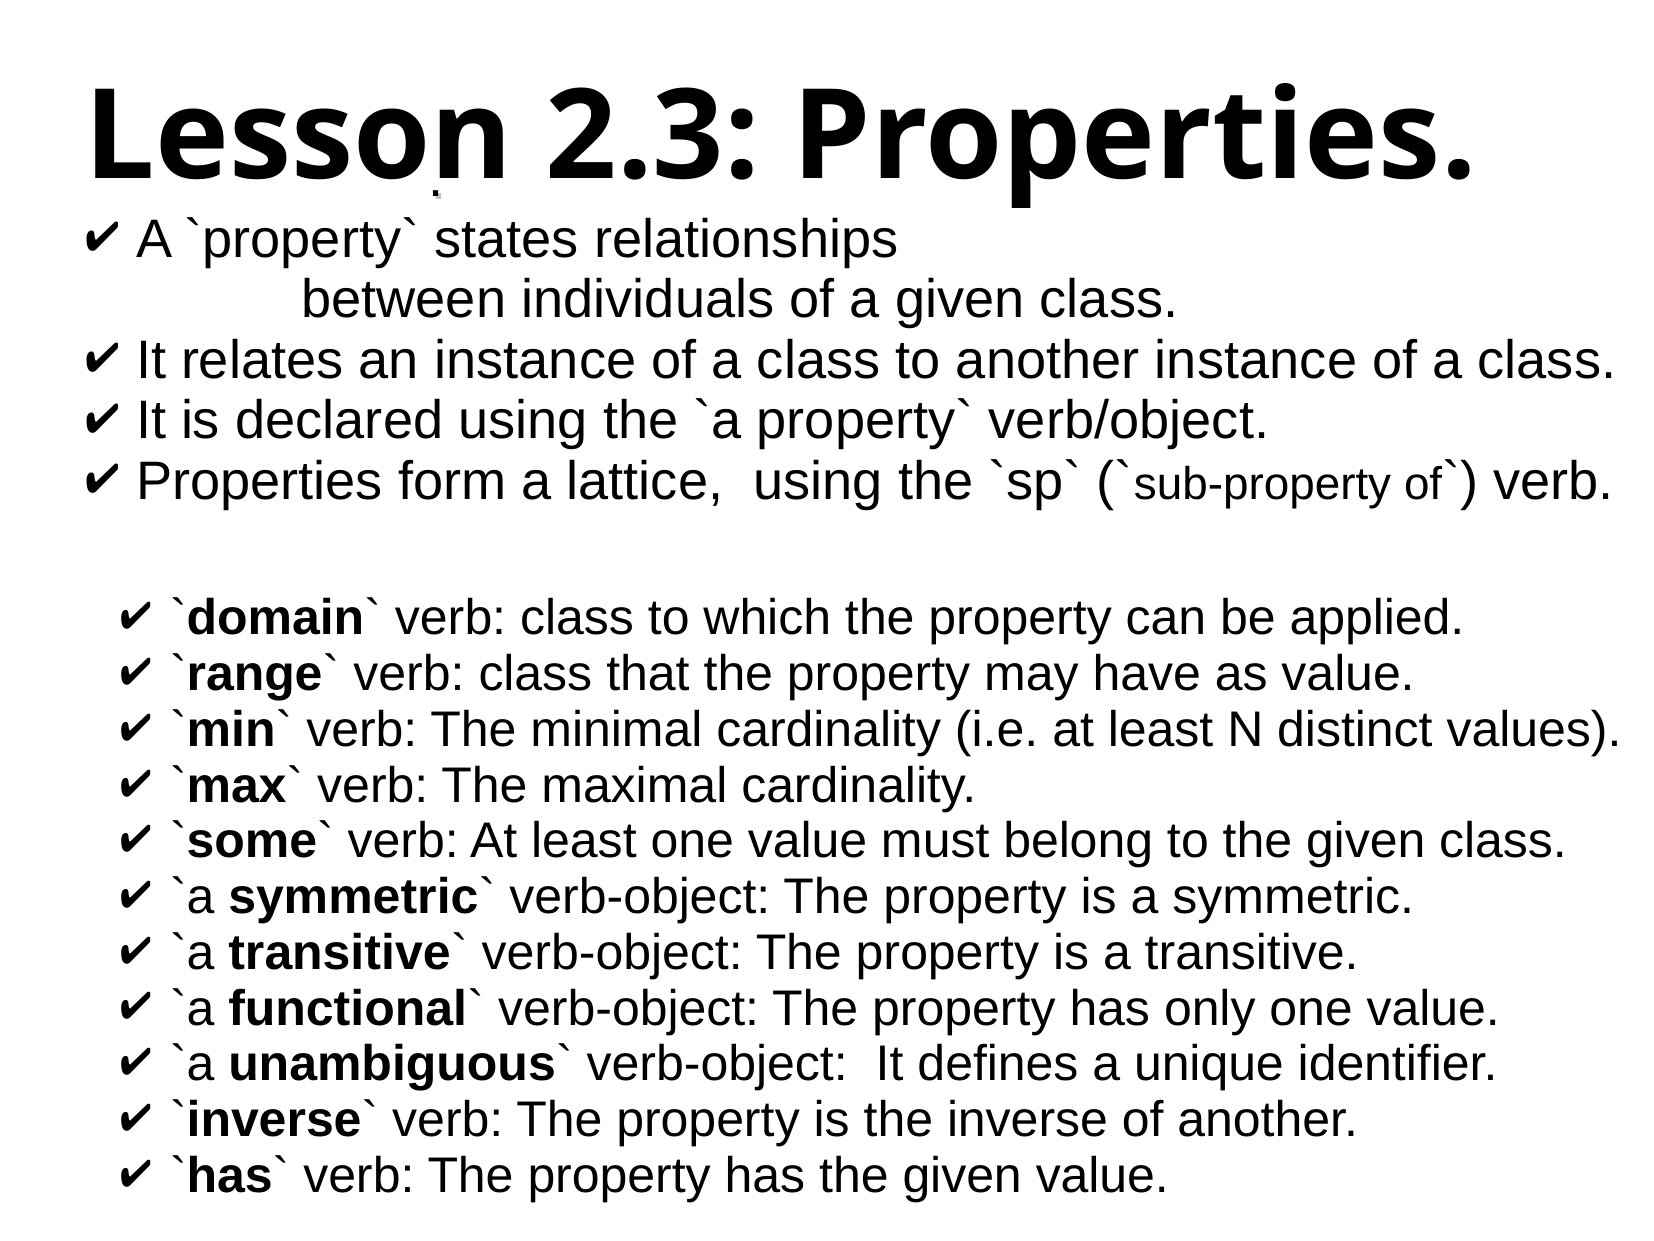

Lesson 2.3: Properties.
 .
 A `property` states relationships
 between individuals of a given class.
 It relates an instance of a class to another instance of a class.
 It is declared using the `a property` verb/object.
 Properties form a lattice, using the `sp` (`sub-property of`) verb.
 `domain` verb: class to which the property can be applied.
 `range` verb: class that the property may have as value.
 `min` verb: The minimal cardinality (i.e. at least N distinct values).
 `max` verb: The maximal cardinality.
 `some` verb: At least one value must belong to the given class.
 `a symmetric` verb-object: The property is a symmetric.
 `a transitive` verb-object: The property is a transitive.
 `a functional` verb-object: The property has only one value.
 `a unambiguous` verb-object: It defines a unique identifier.
 `inverse` verb: The property is the inverse of another.
 `has` verb: The property has the given value.